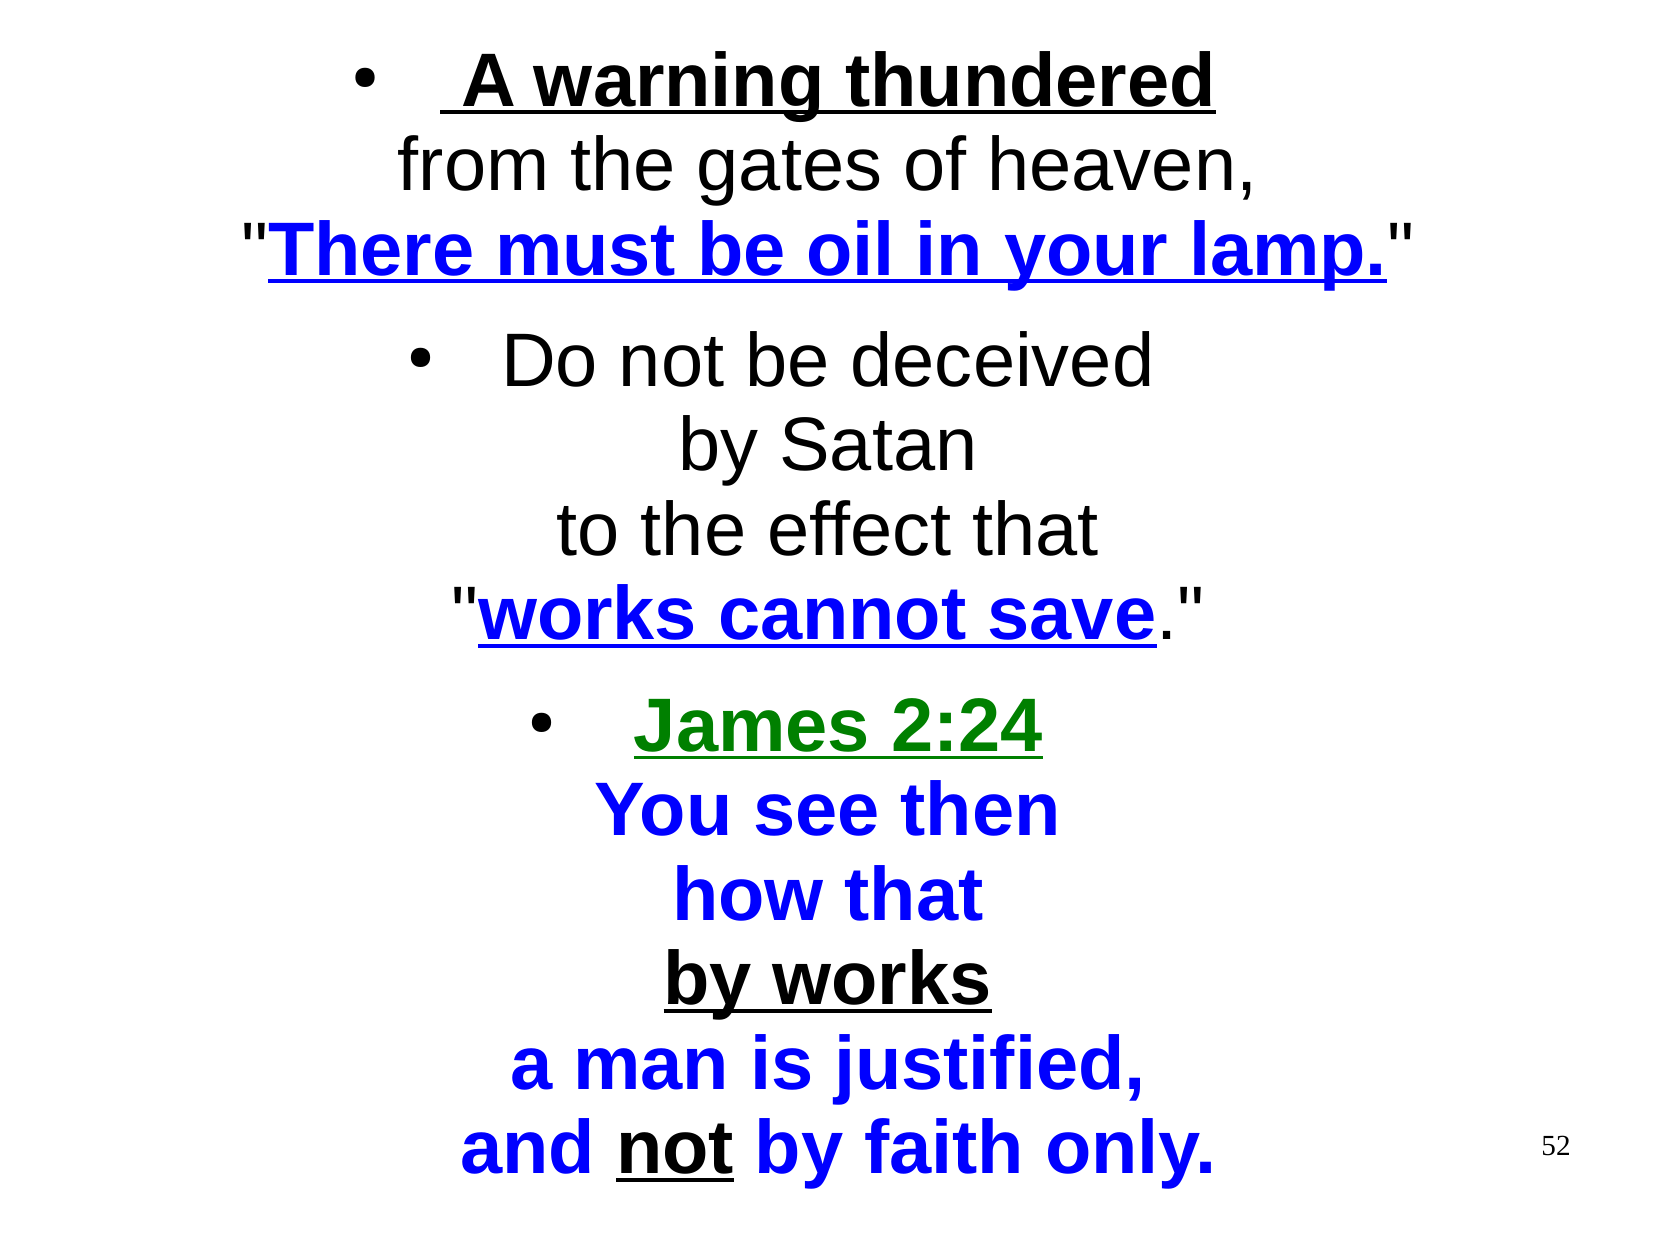

# A warning thundered from the gates of heaven, "There must be oil in your lamp."
Do not be deceived
by Satan
to the effect that
"works cannot save."
James 2:24
You see then
how that
by works
a man is justified,
and not by faith only.
52